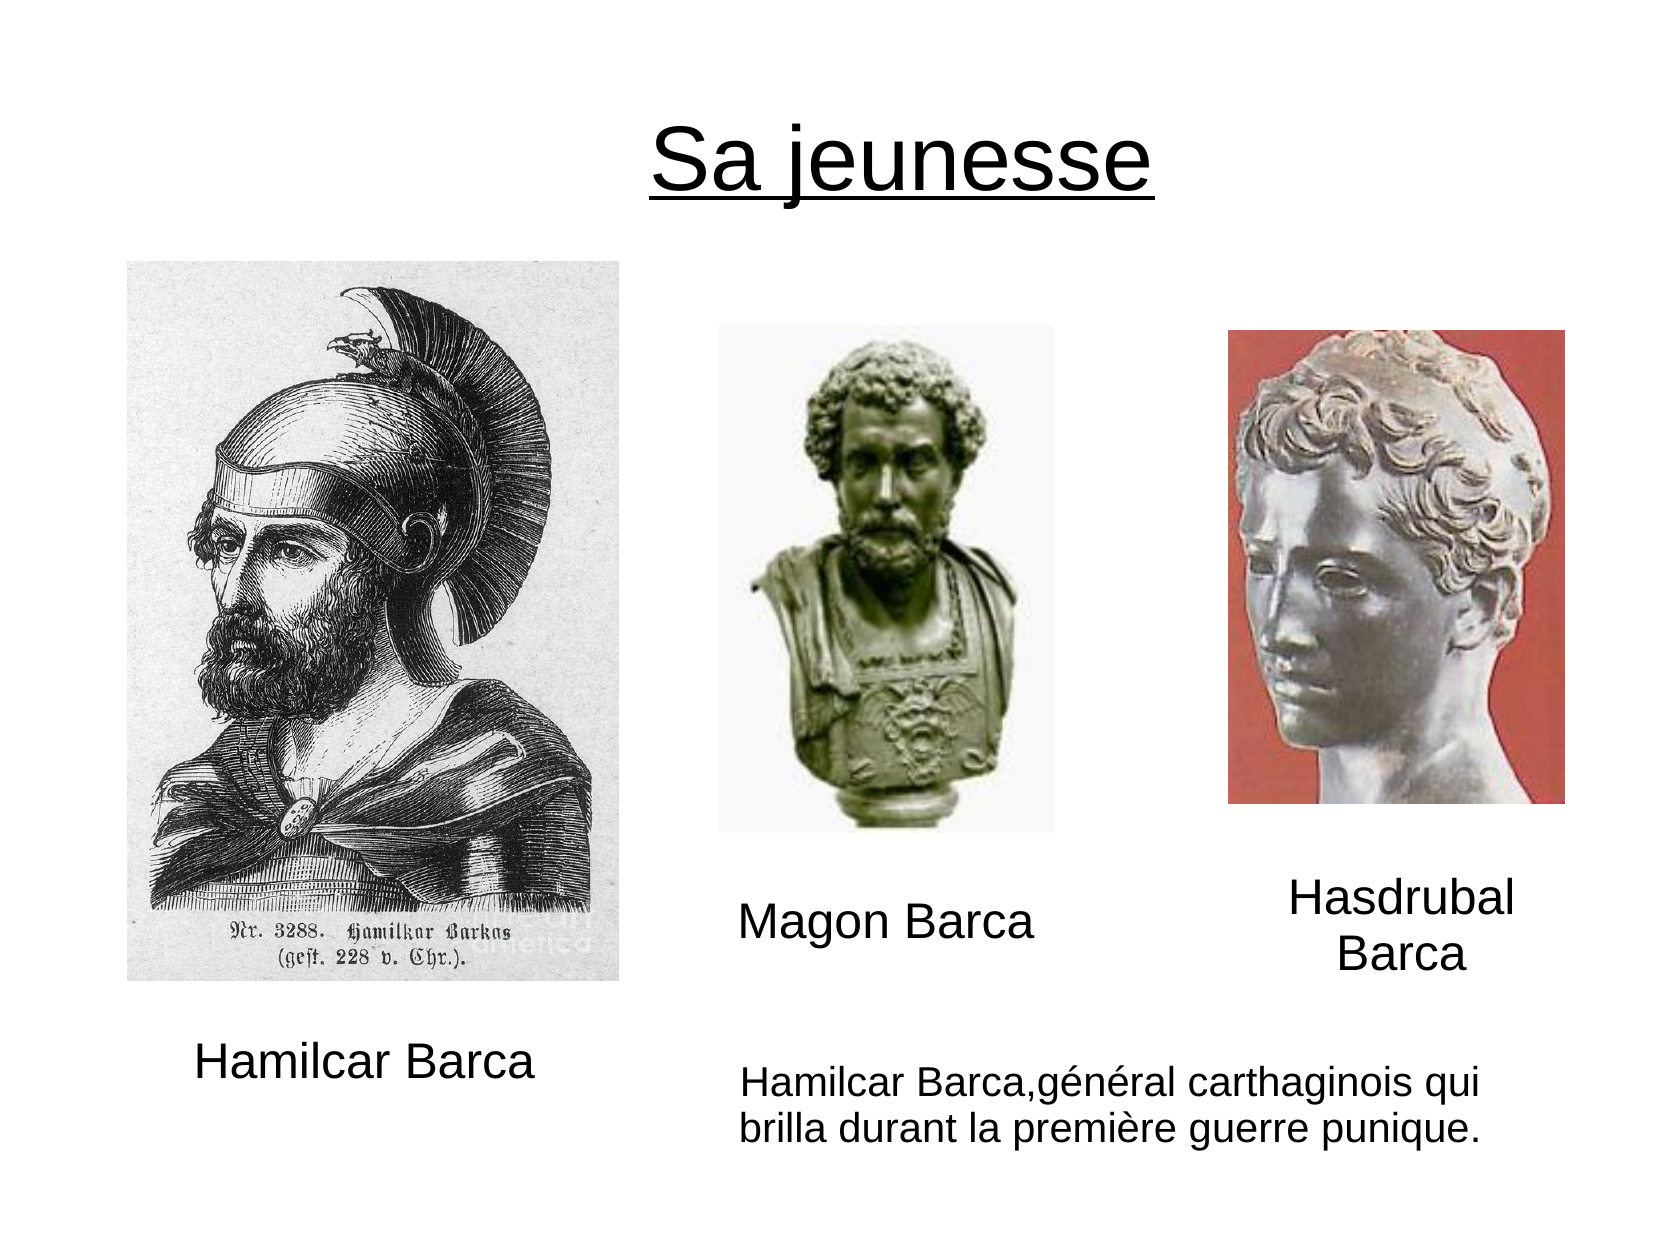

# Sa jeunesse
Hasdrubal Barca
Magon Barca
Hamilcar Barca
Hamilcar Barca,général carthaginois qui brilla durant la première guerre punique.